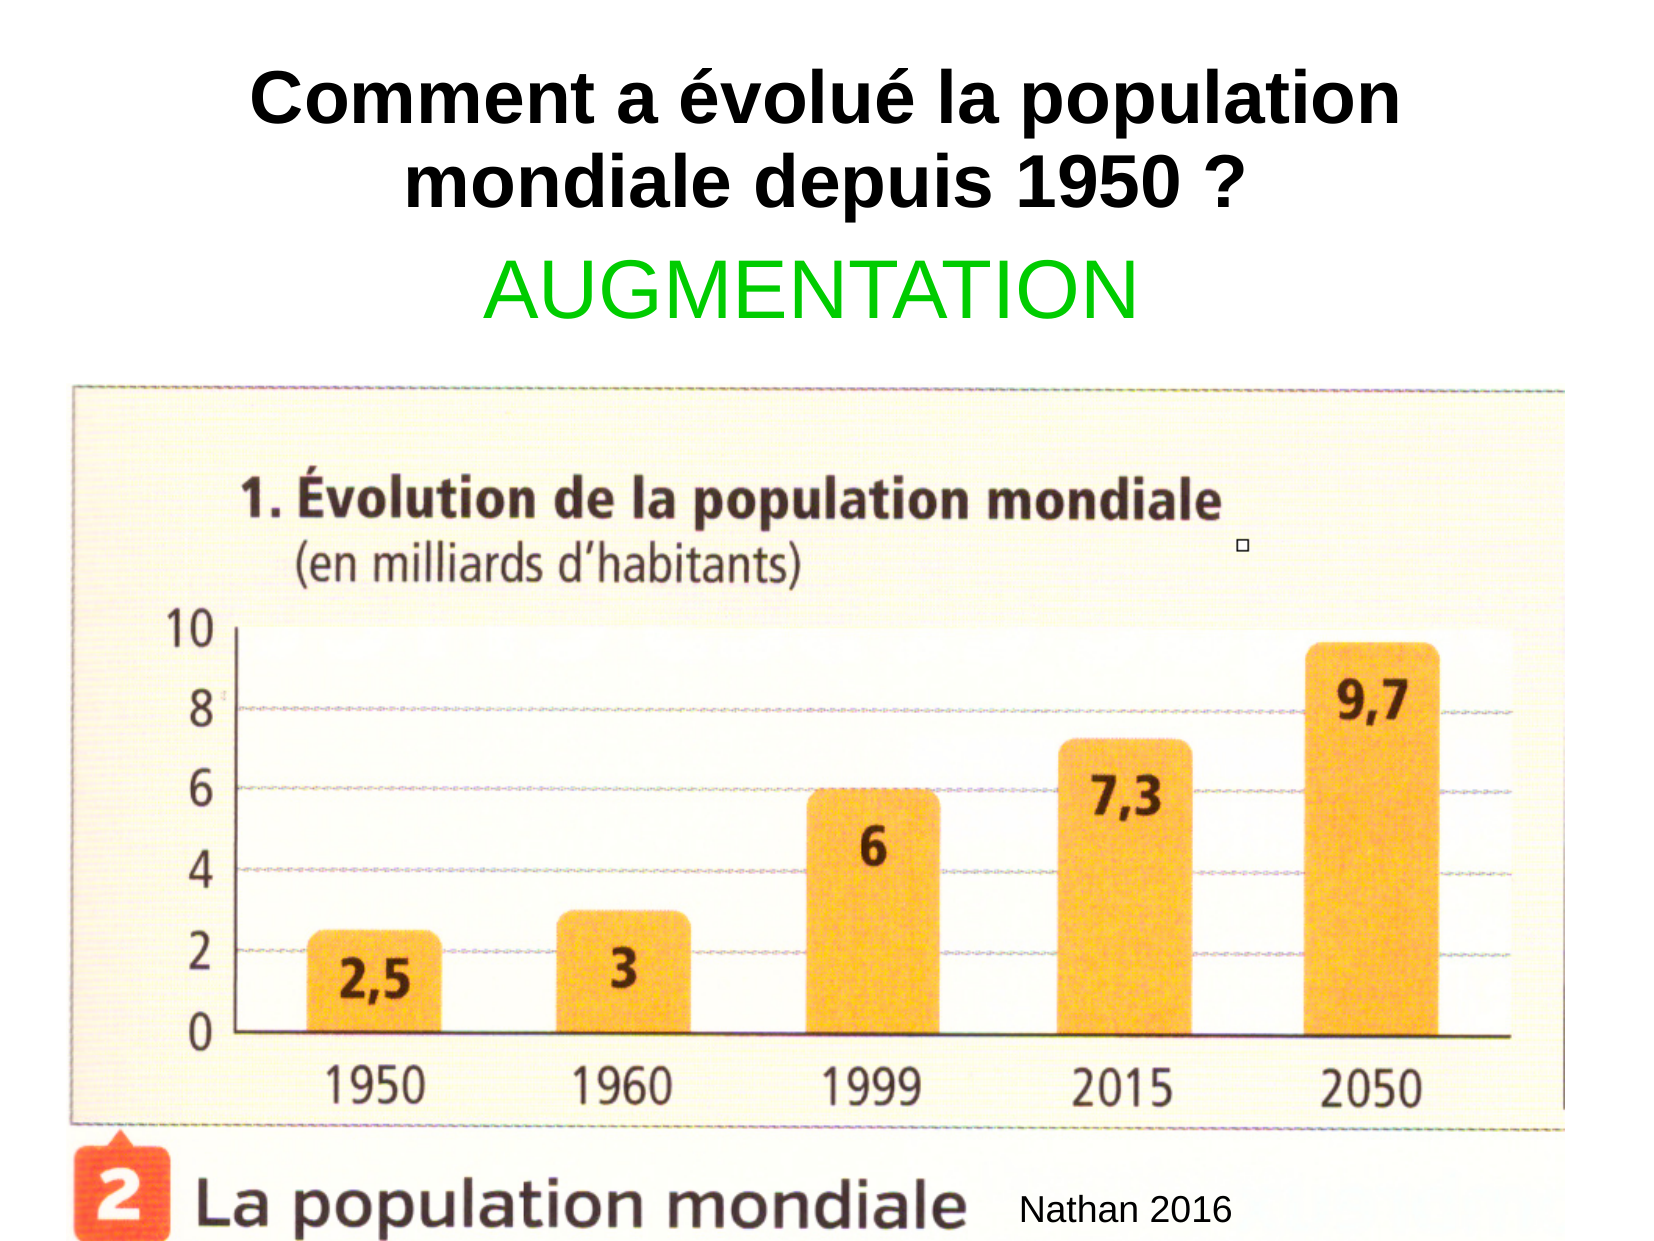

# Comment a évolué la population mondiale depuis 1950 ?
AUGMENTATION
Nathan 2016